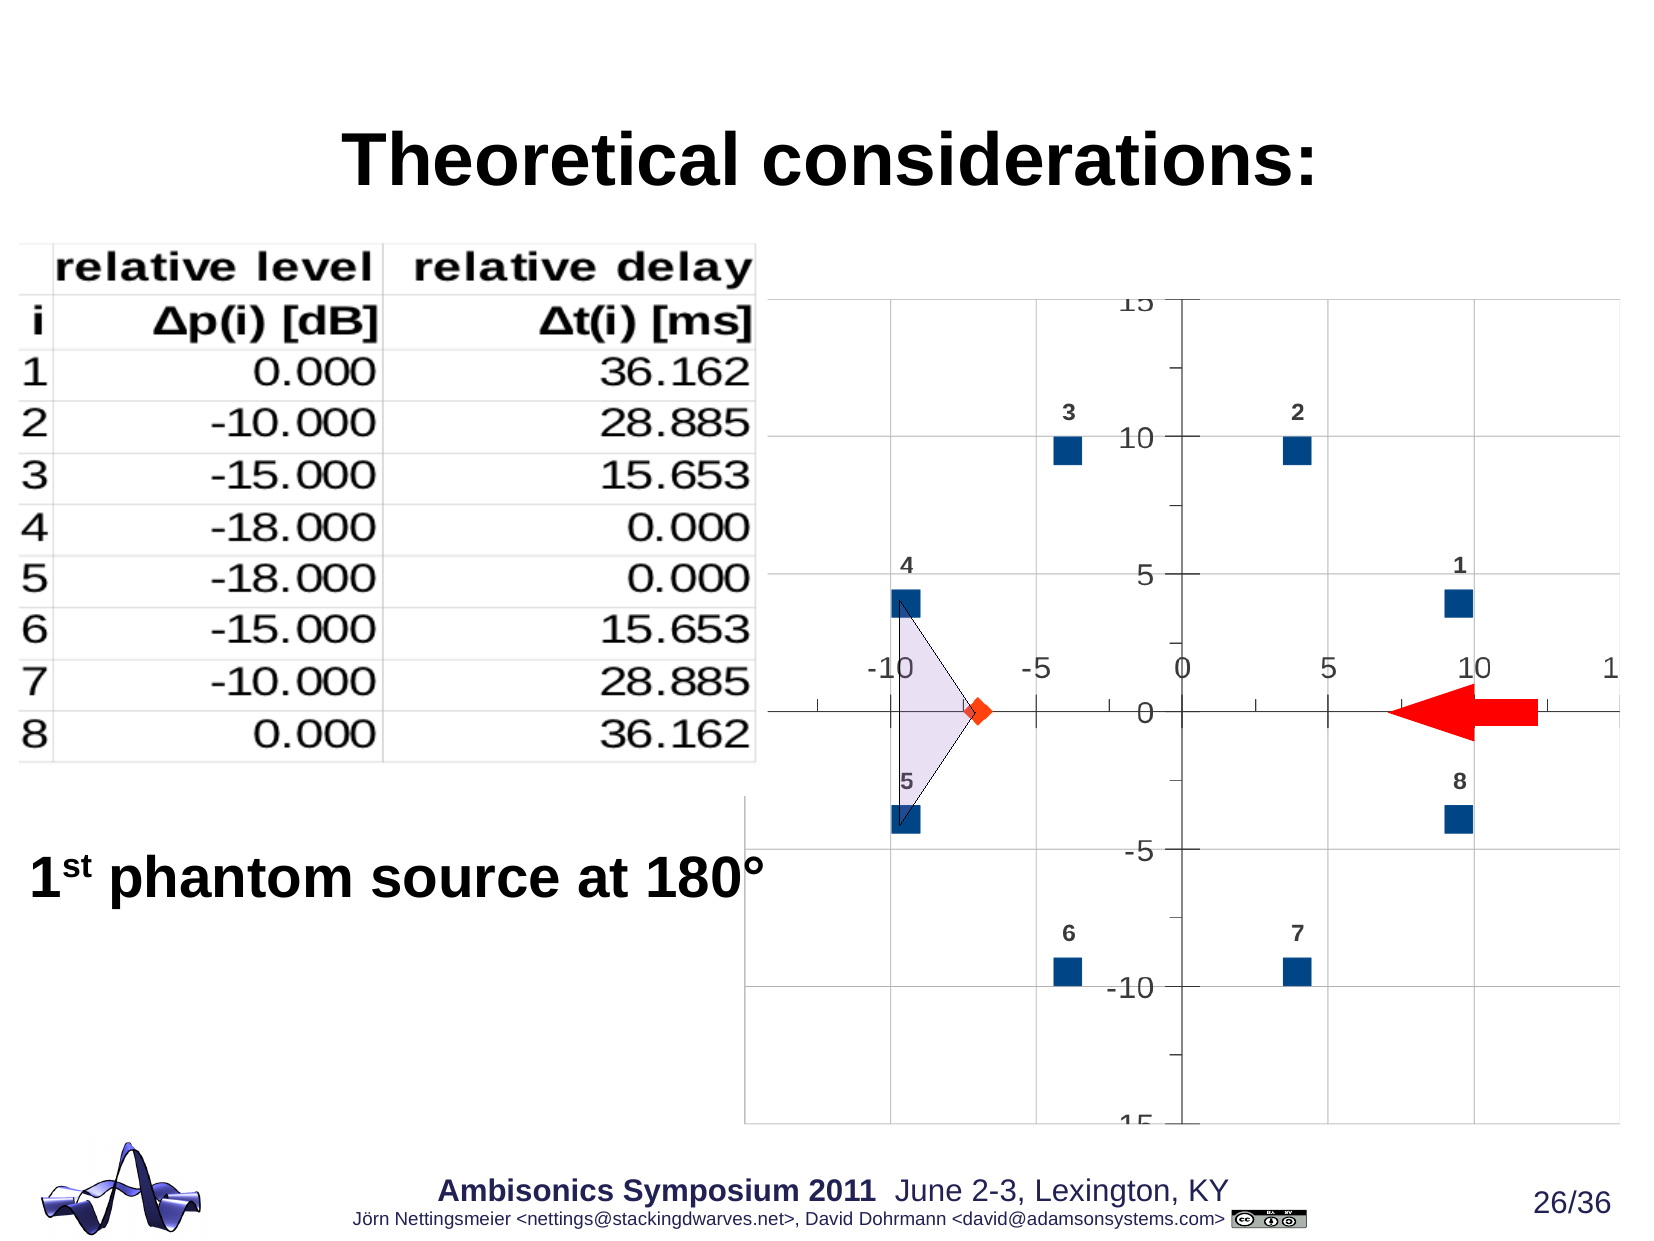

# Theoretical considerations:
1st phantom source at 180°